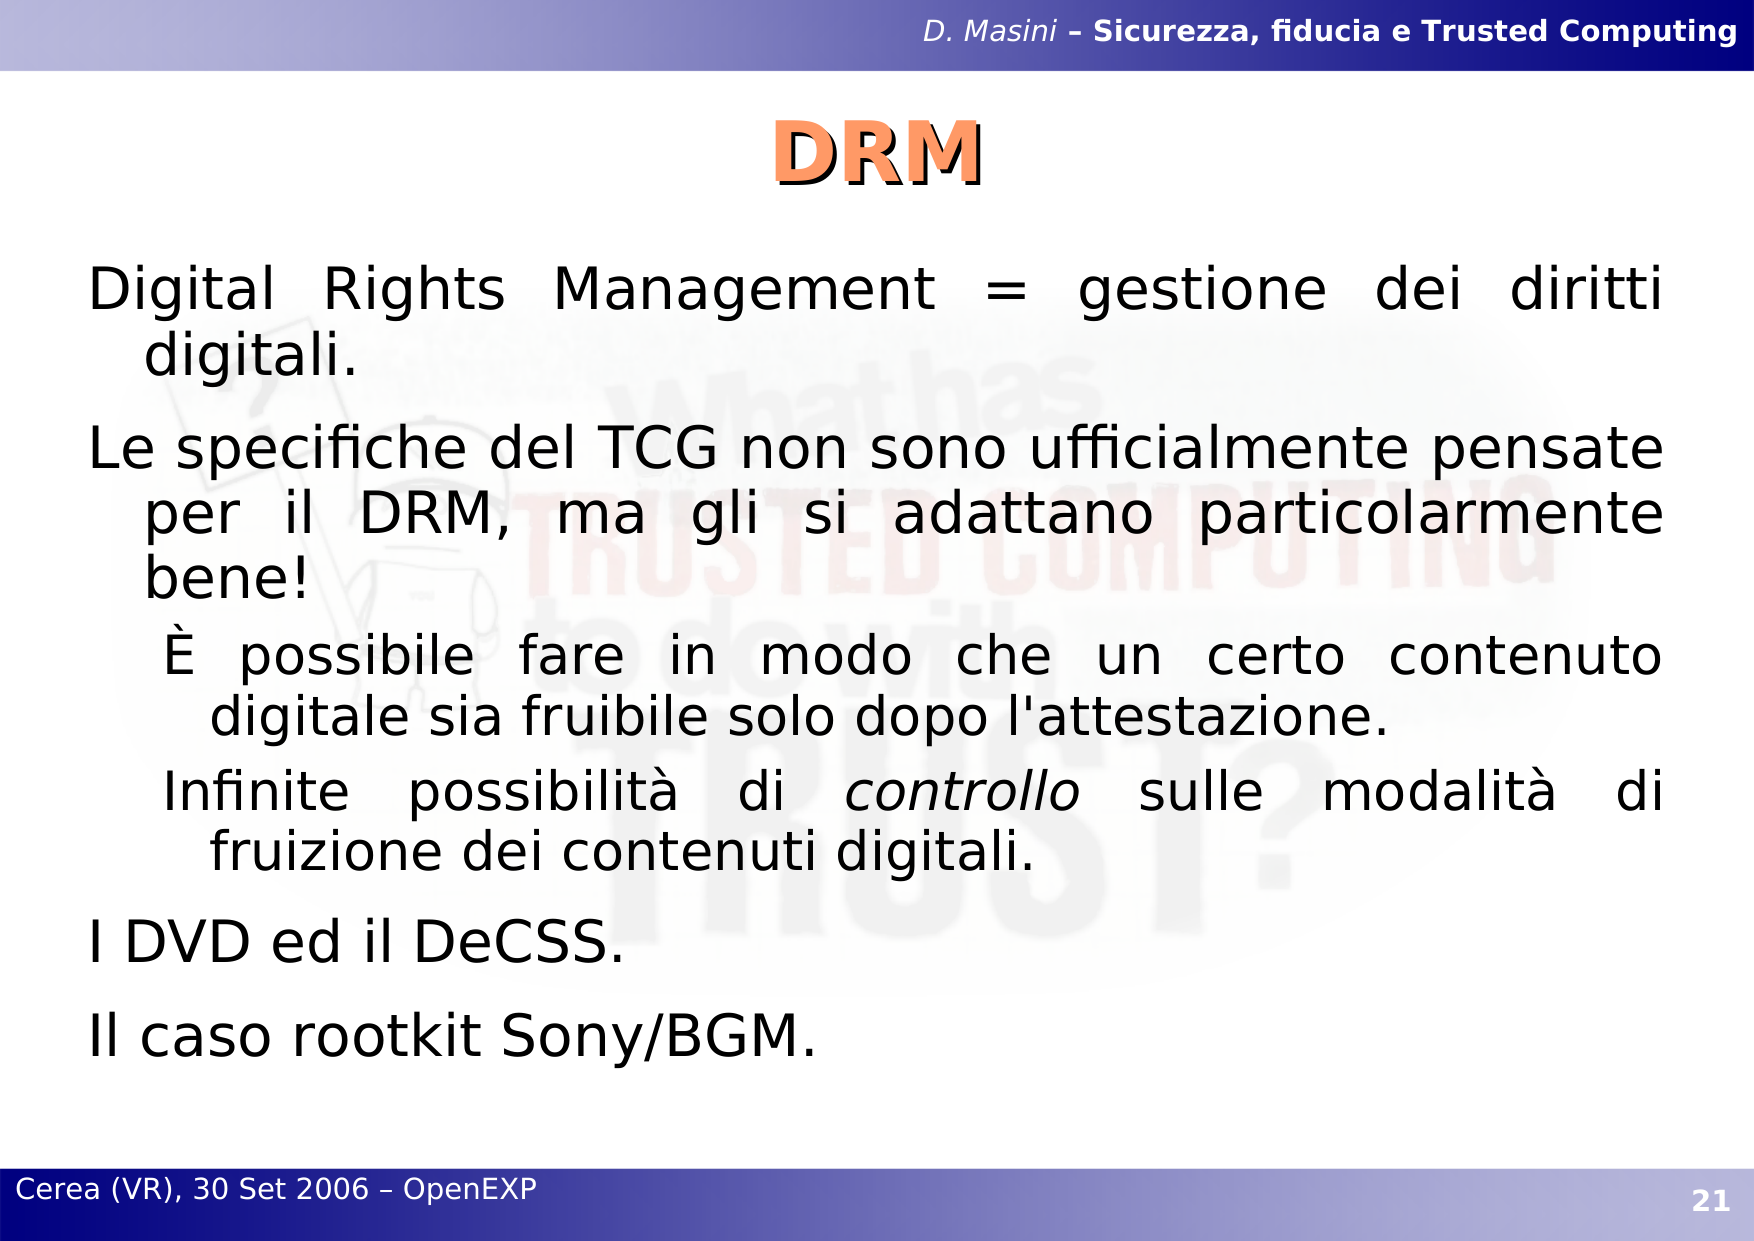

D. Masini – Sicurezza, fiducia e Trusted Computing
# DRM
Digital Rights Management = gestione dei diritti digitali.
Le specifiche del TCG non sono ufficialmente pensate per il DRM, ma gli si adattano particolarmente bene!
È possibile fare in modo che un certo contenuto digitale sia fruibile solo dopo l'attestazione.
Infinite possibilità di controllo sulle modalità di fruizione dei contenuti digitali.
I DVD ed il DeCSS.
Il caso rootkit Sony/BGM.
Cerea (VR), 30 Set 2006 – OpenEXP